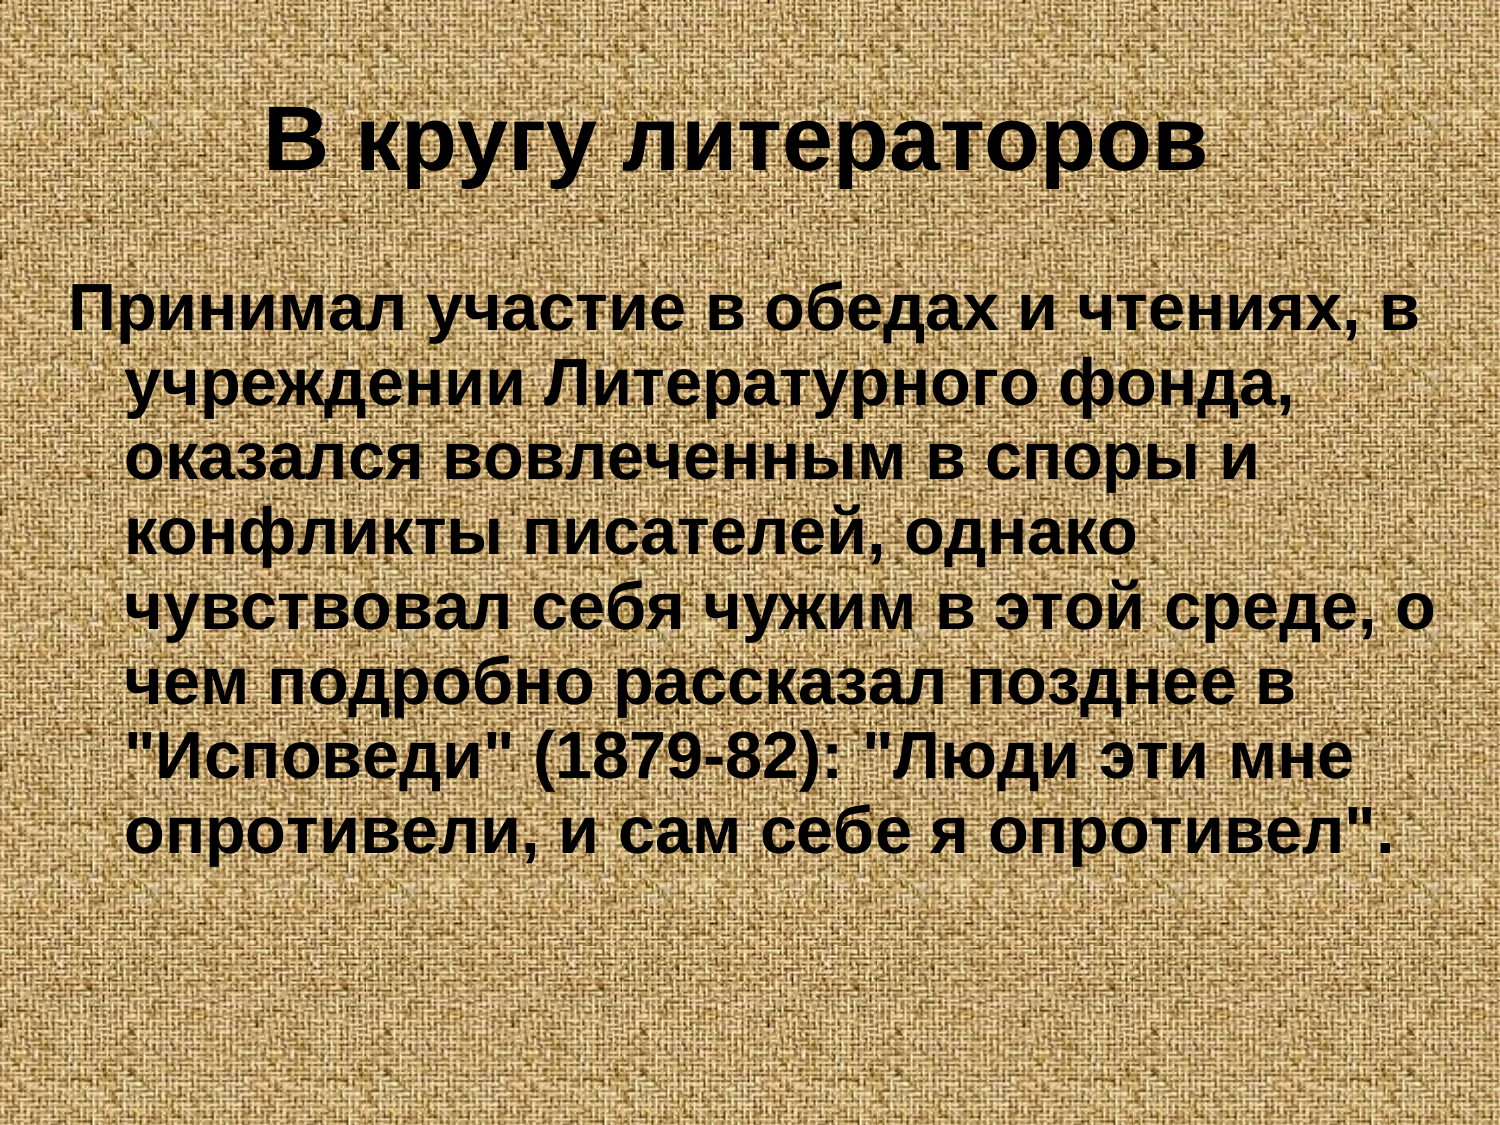

# В кругу литераторов
Принимал участие в обедах и чтениях, в учреждении Литературного фонда, оказался вовлеченным в споры и конфликты писателей, однако чувствовал себя чужим в этой среде, о чем подробно рассказал позднее в "Исповеди" (1879-82): "Люди эти мне опротивели, и сам себе я опротивел".